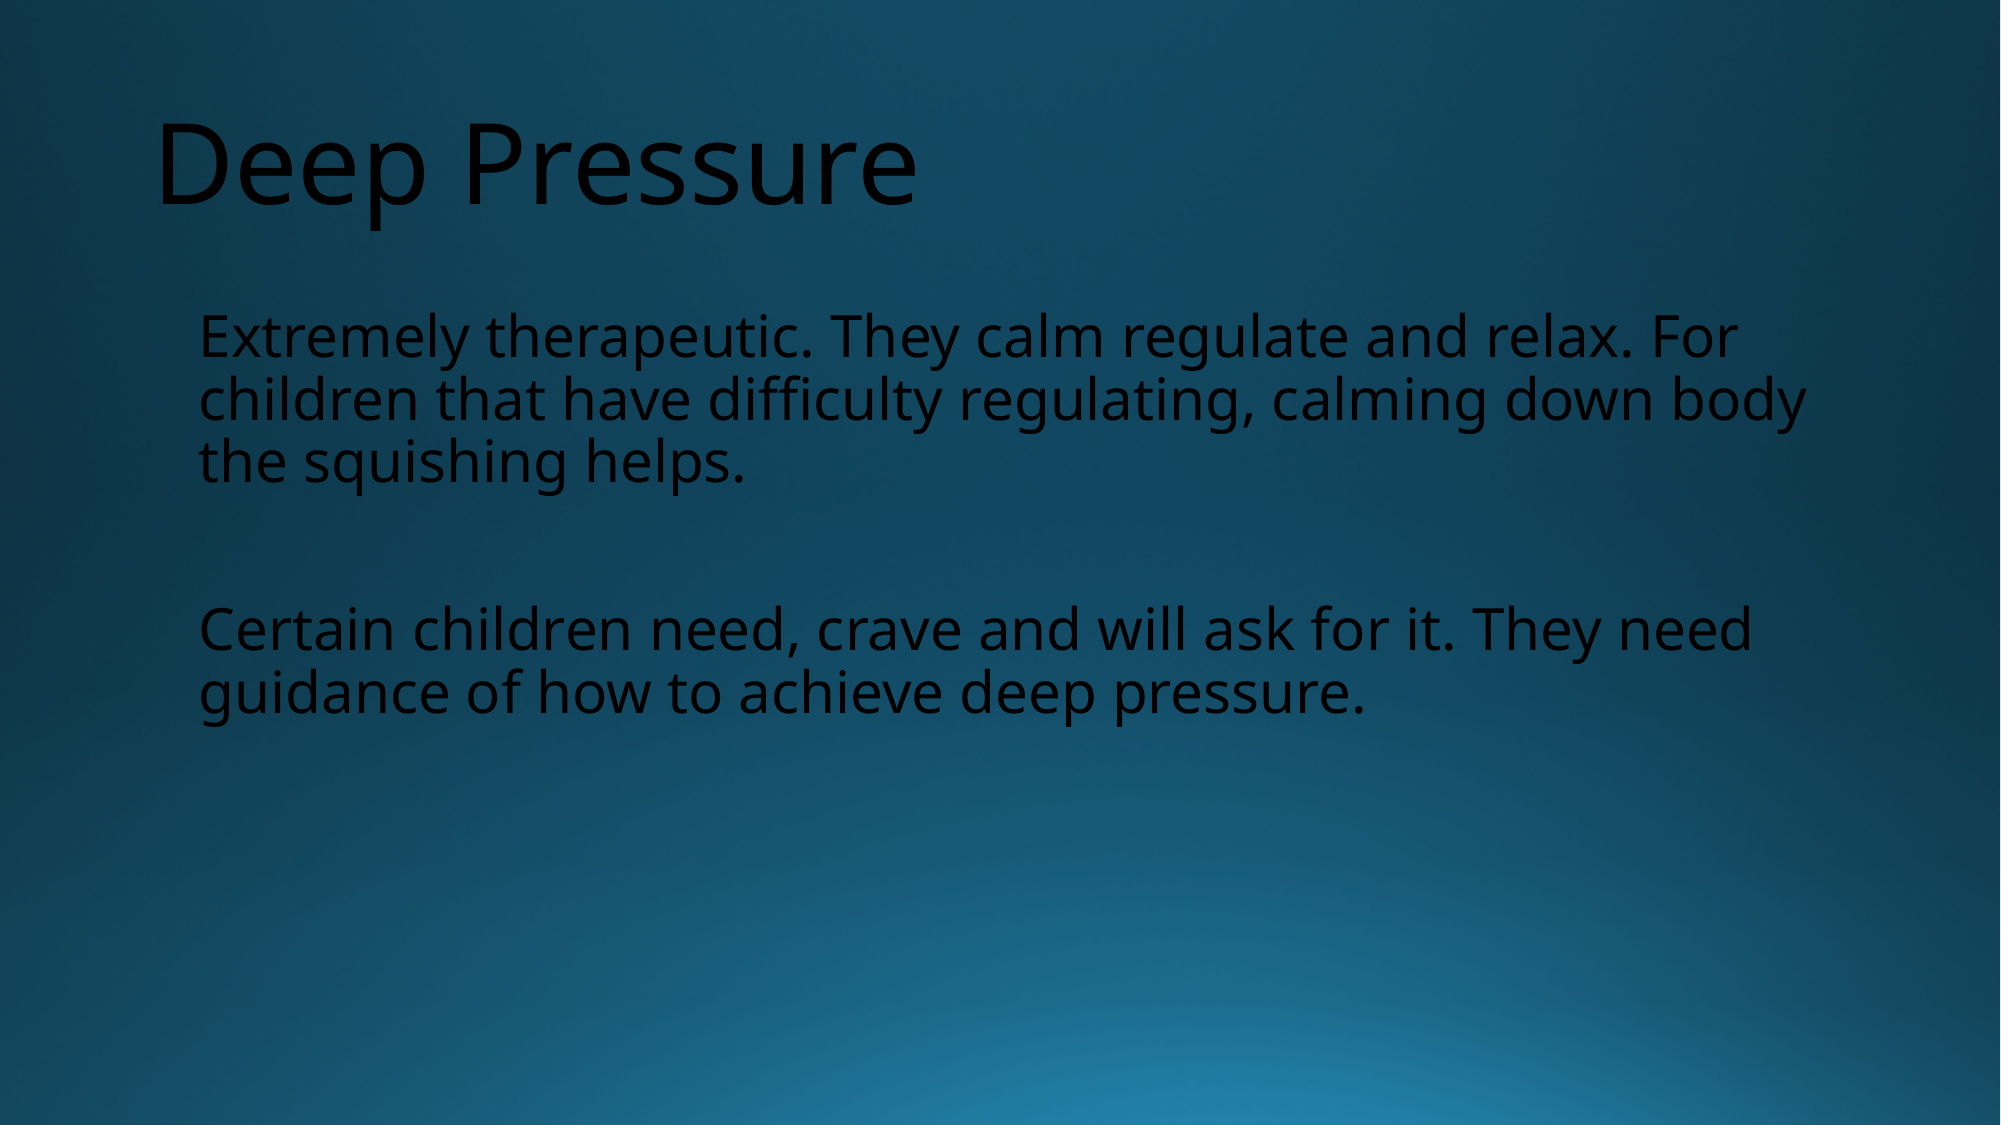

# Deep Pressure
Extremely therapeutic. They calm regulate and relax. For children that have difficulty regulating, calming down body the squishing helps.
Certain children need, crave and will ask for it. They need guidance of how to achieve deep pressure.